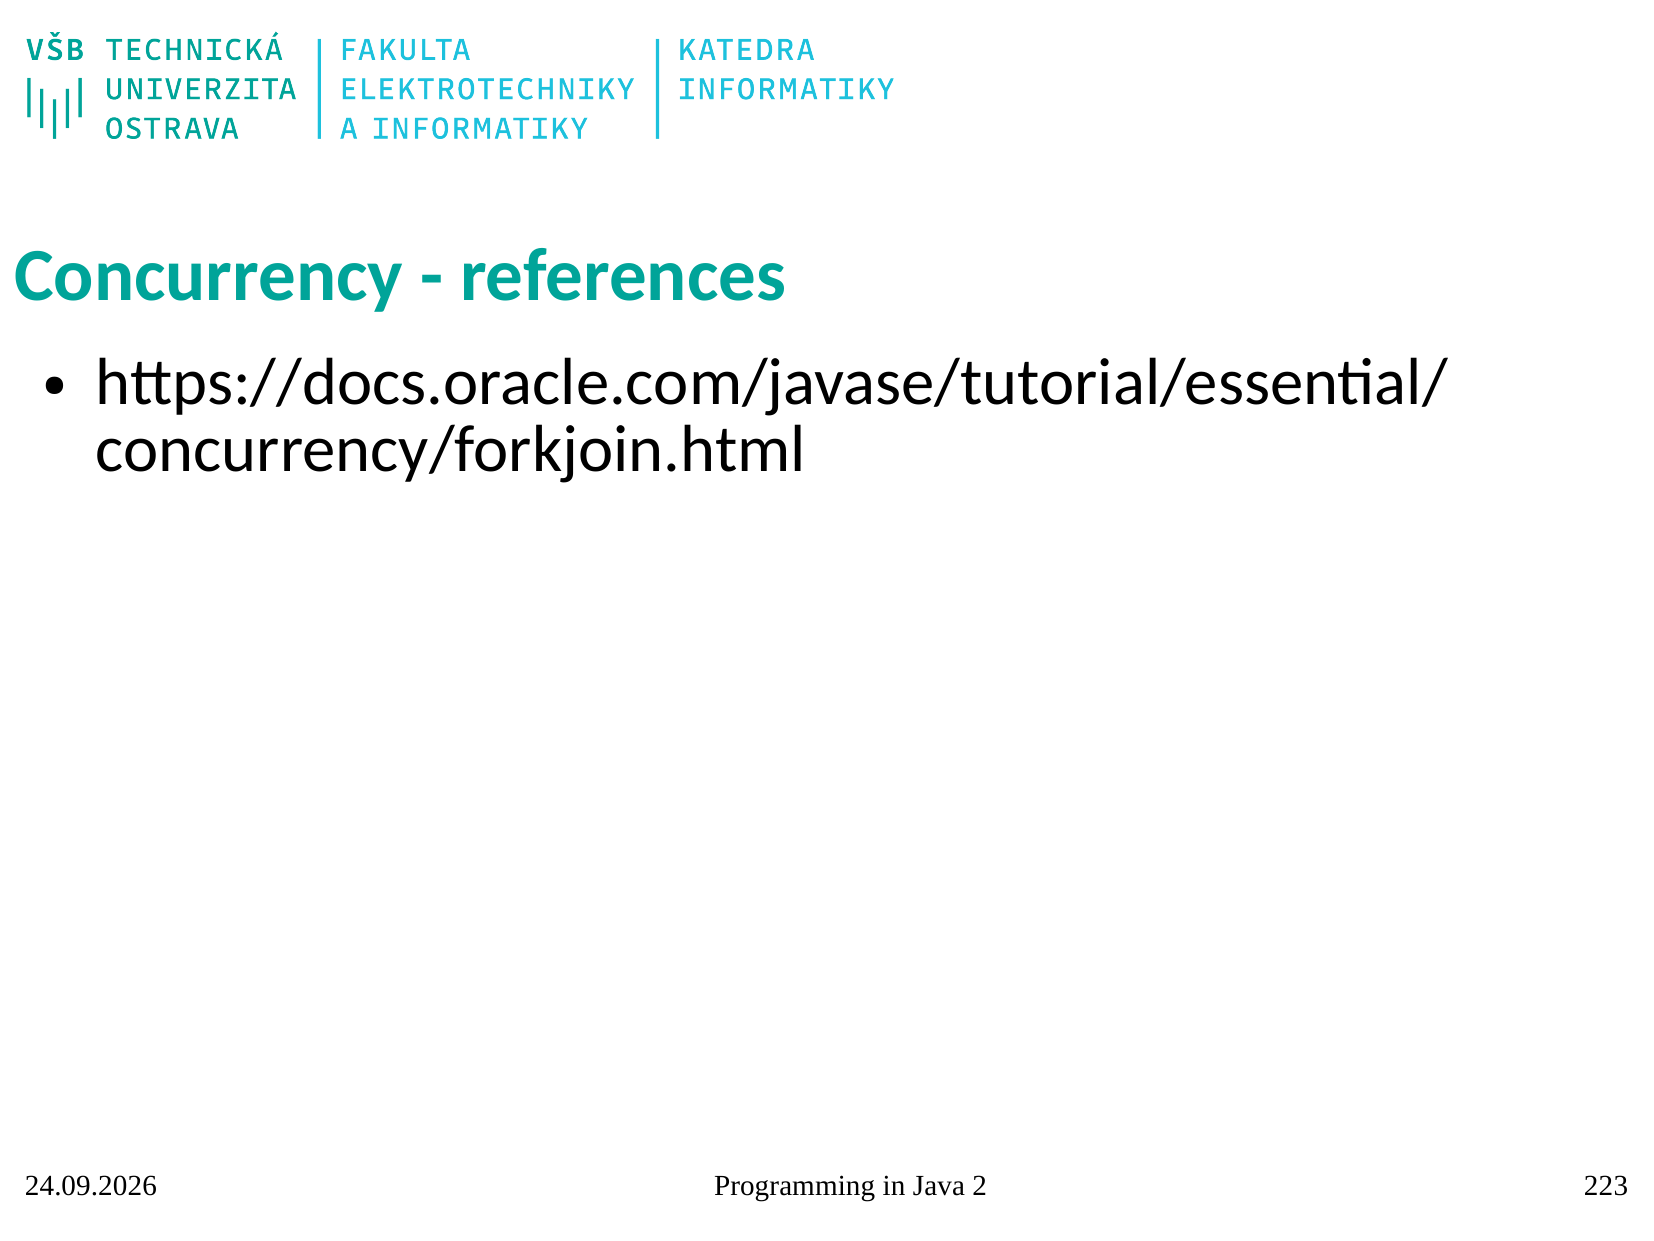

# Concurrency - references
https://docs.oracle.com/javase/tutorial/essential/concurrency/forkjoin.html
Programming in Java 2
223